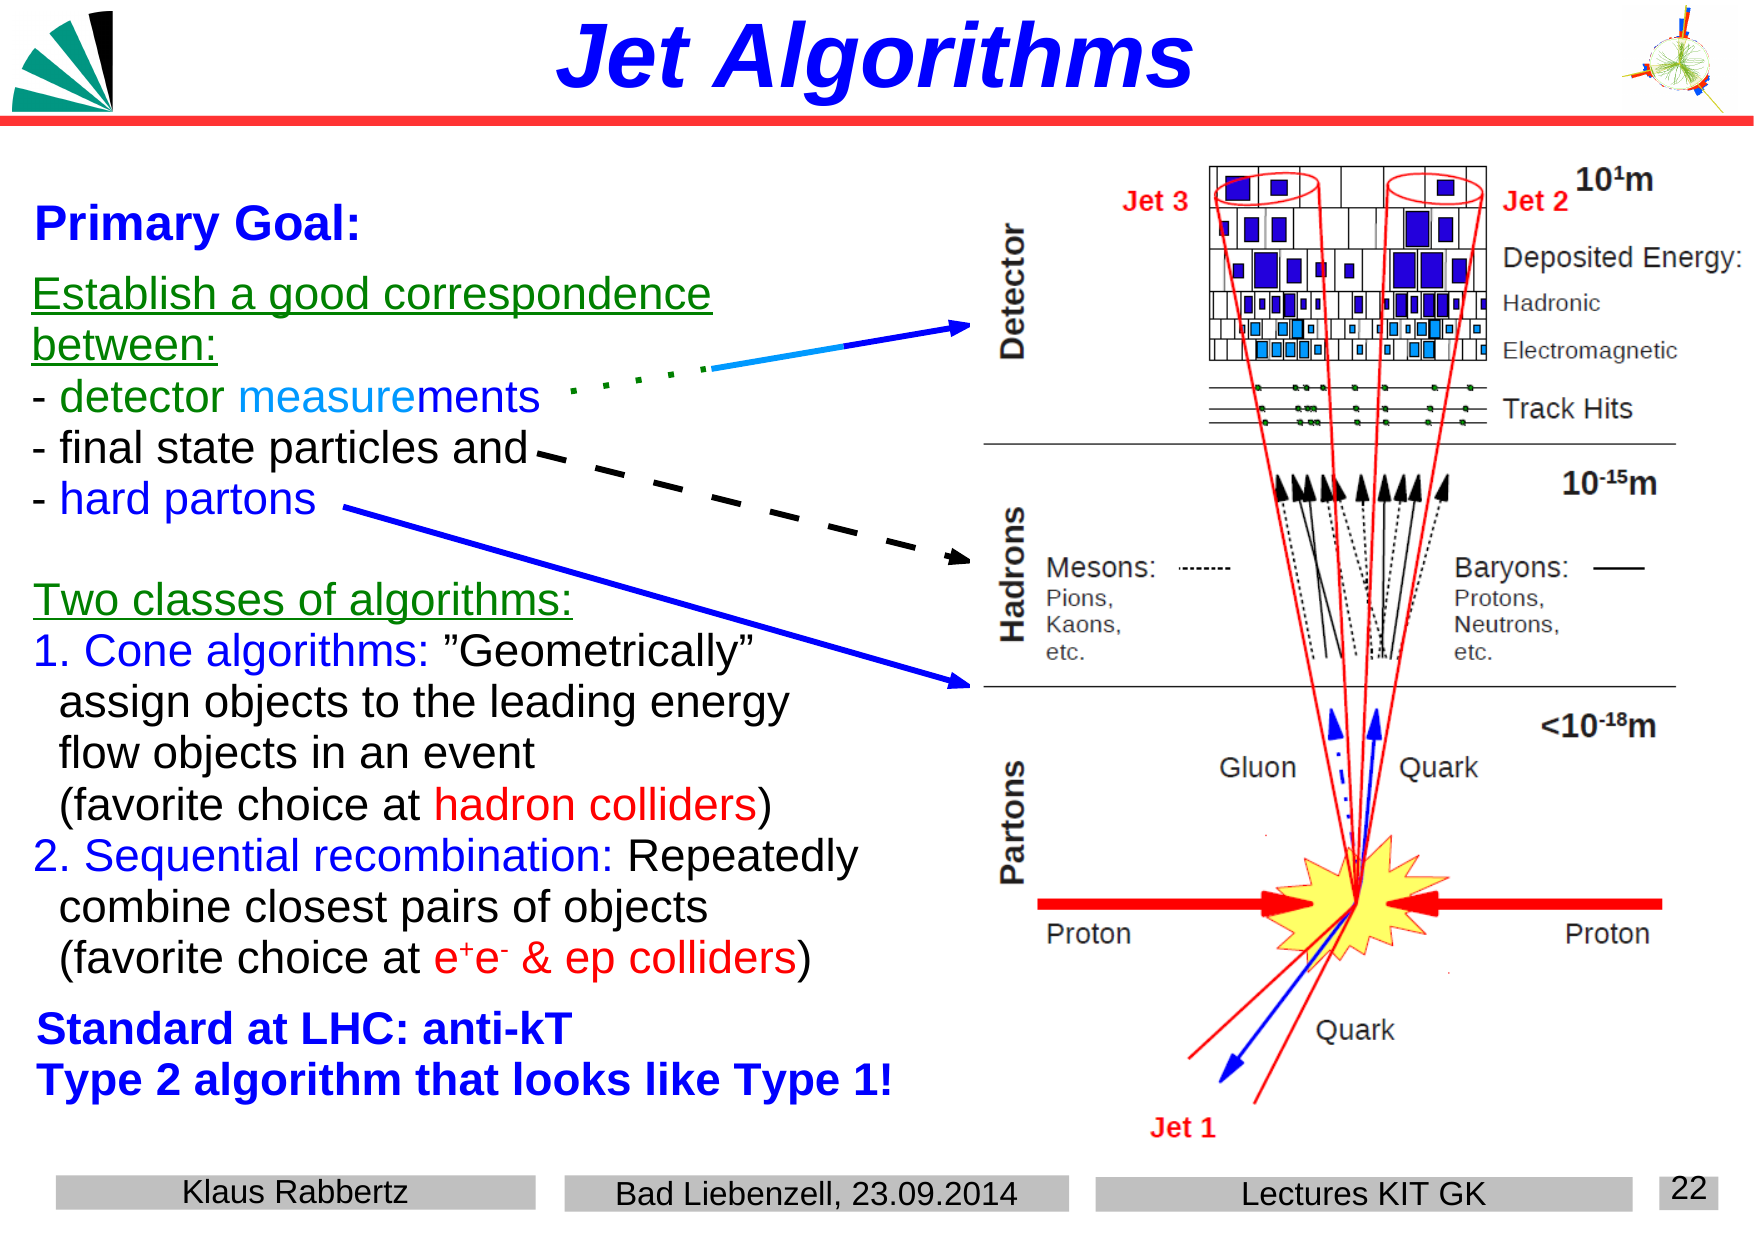

# Jet Algorithms
Primary Goal:
Establish a good correspondence between:
- detector measurements
- final state particles and
- hard partons
Two classes of algorithms:
1. Cone algorithms: ”Geometrically”
 assign objects to the leading energy
 flow objects in an event
 (favorite choice at hadron colliders)
2. Sequential recombination: Repeatedly
 combine closest pairs of objects
 (favorite choice at e+e- & ep colliders)
Standard at LHC: anti-kT
Type 2 algorithm that looks like Type 1!
Two classes of algorithms:
- Cone algorithms: ”Geometrically”
 assign objects to the leading energy
 flow objects in an event
 (favorite choice at hadron colliders)
- Sequential recombination: Repeatedly
 combine closest pairs of objects
 (favorite choice at e+e- & ep colliders)